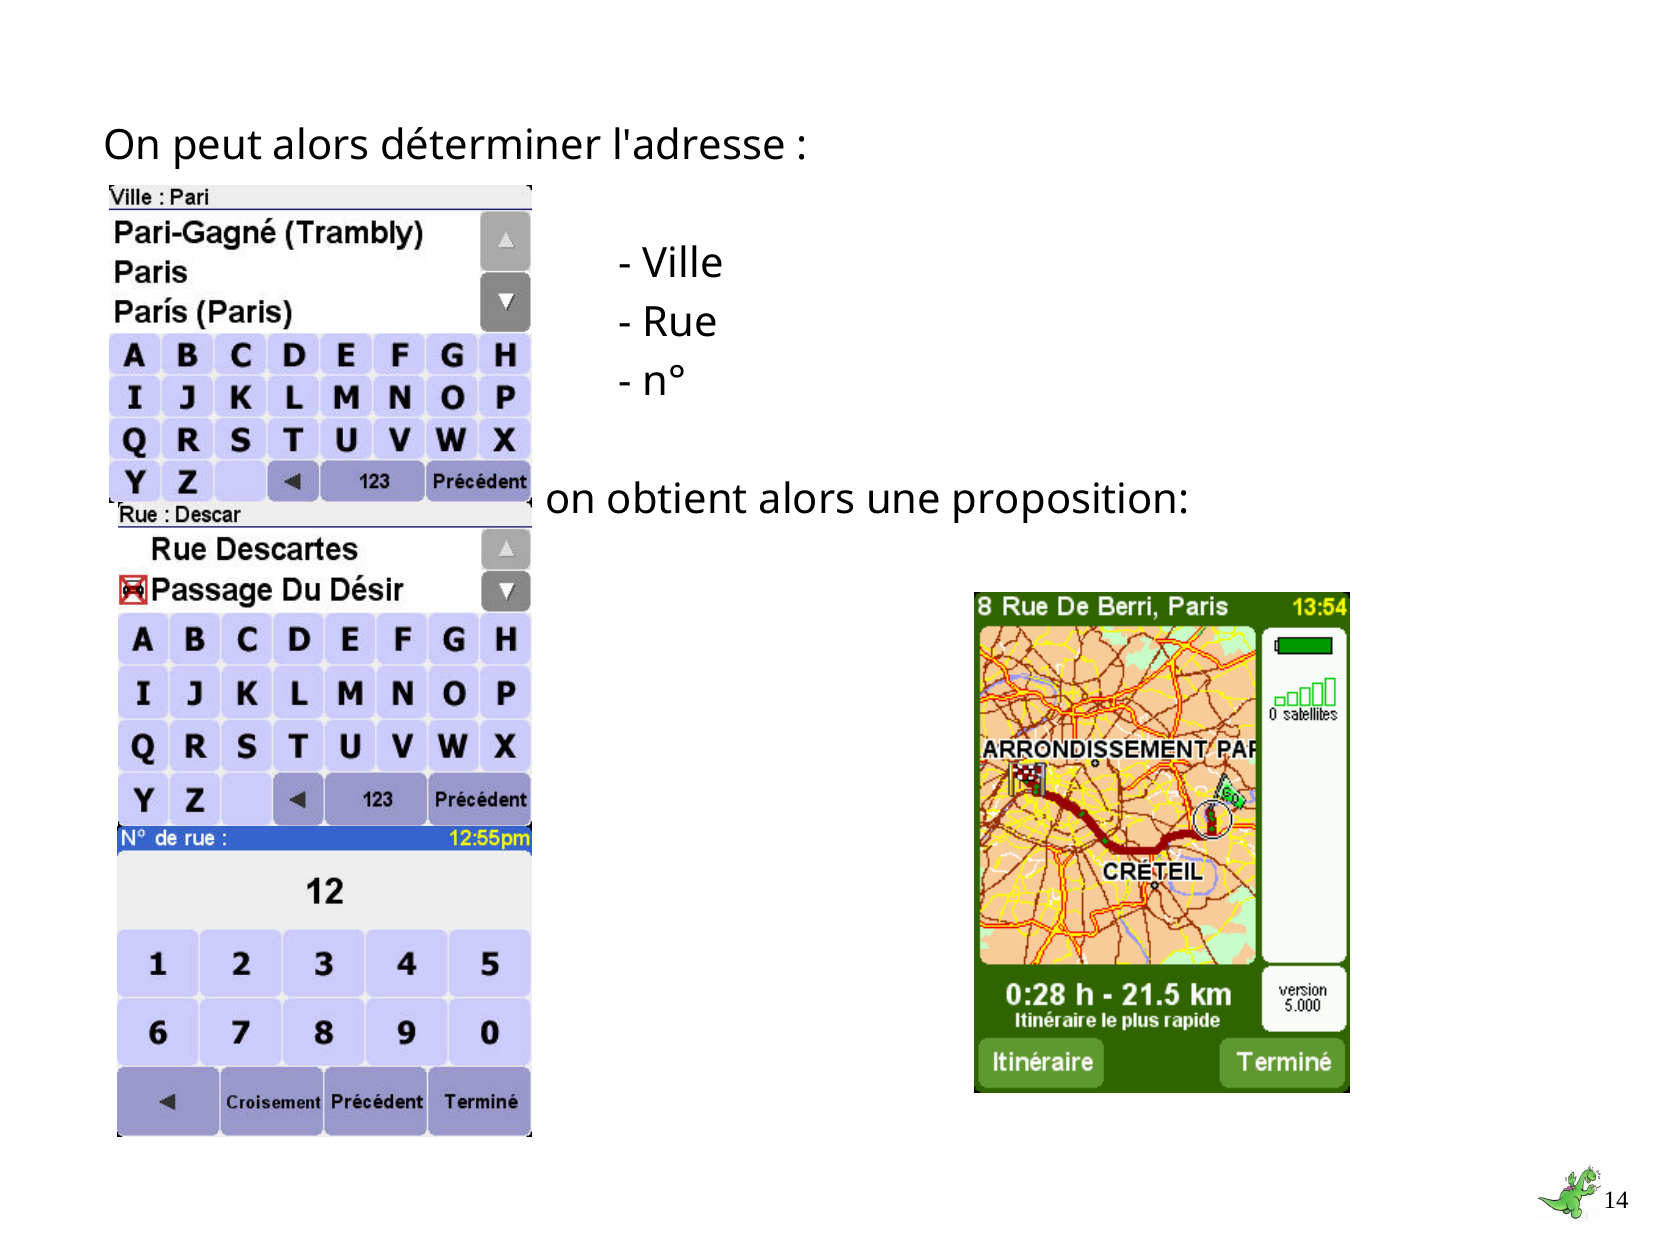

On peut alors déterminer l'adresse :
							- Ville
							- Rue
							- n°
						on obtient alors une proposition:
14